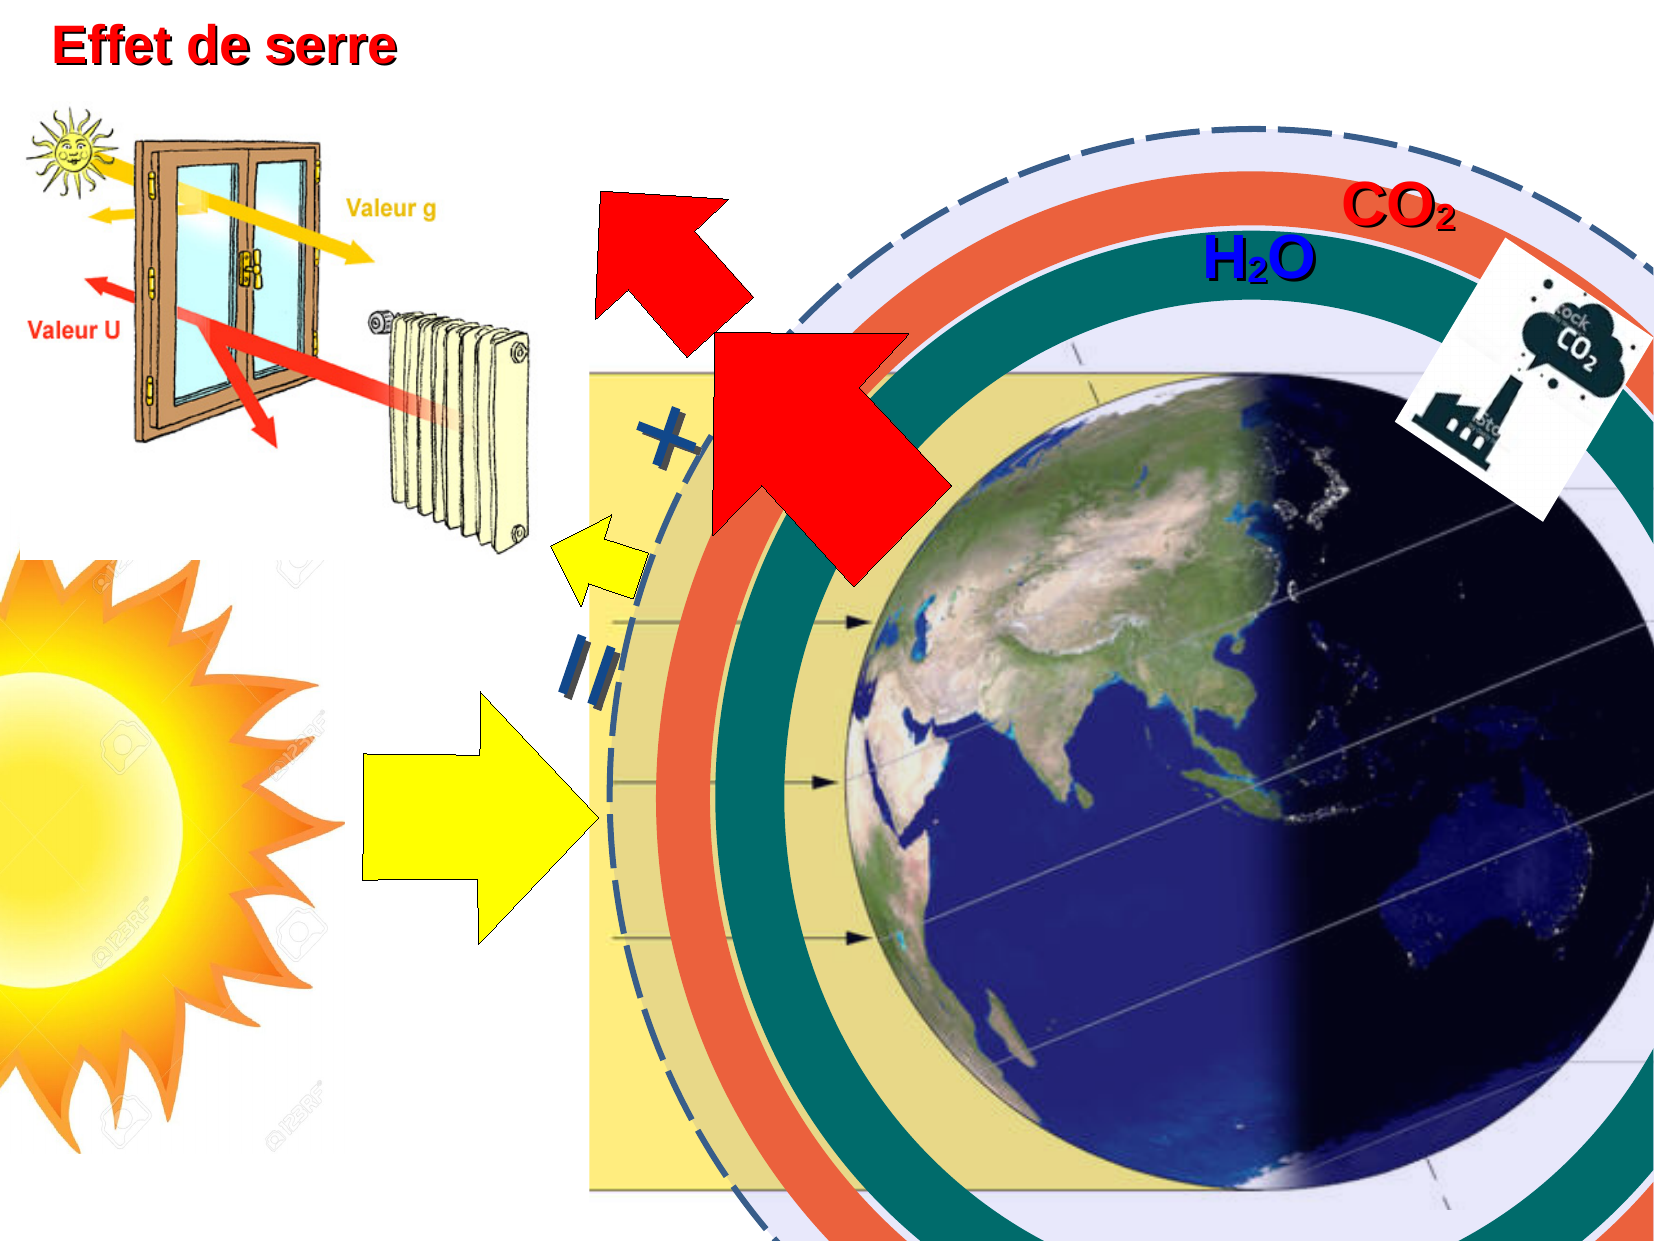

Effet de serre
CO2
H2O
= +